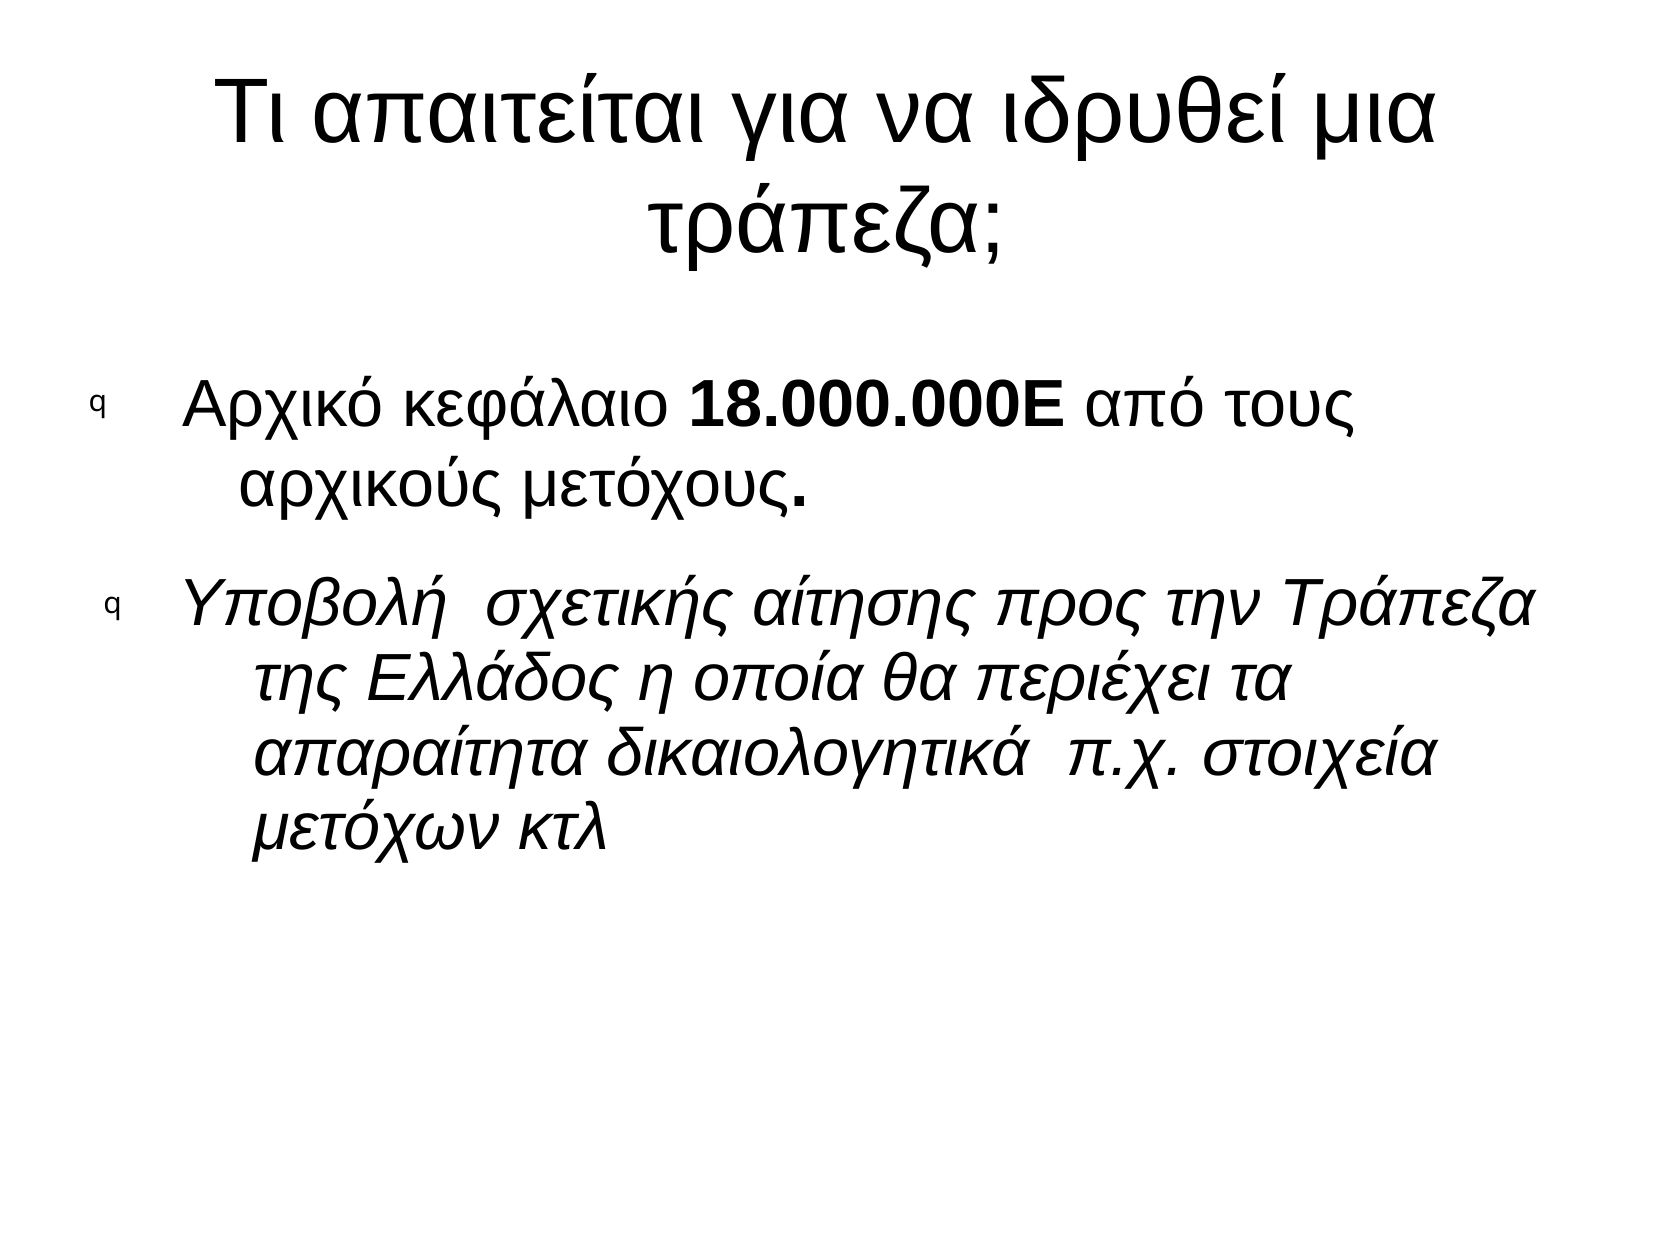

# Τι απαιτείται για να ιδρυθεί μια τράπεζα;
 Αρχικό κεφάλαιο 18.000.000Ε από τους αρχικούς μετόχους.
Υποβολή σχετικής αίτησης προς την Τράπεζα της Ελλάδος η οποία θα περιέχει τα απαραίτητα δικαιολογητικά π.χ. στοιχεία μετόχων κτλ